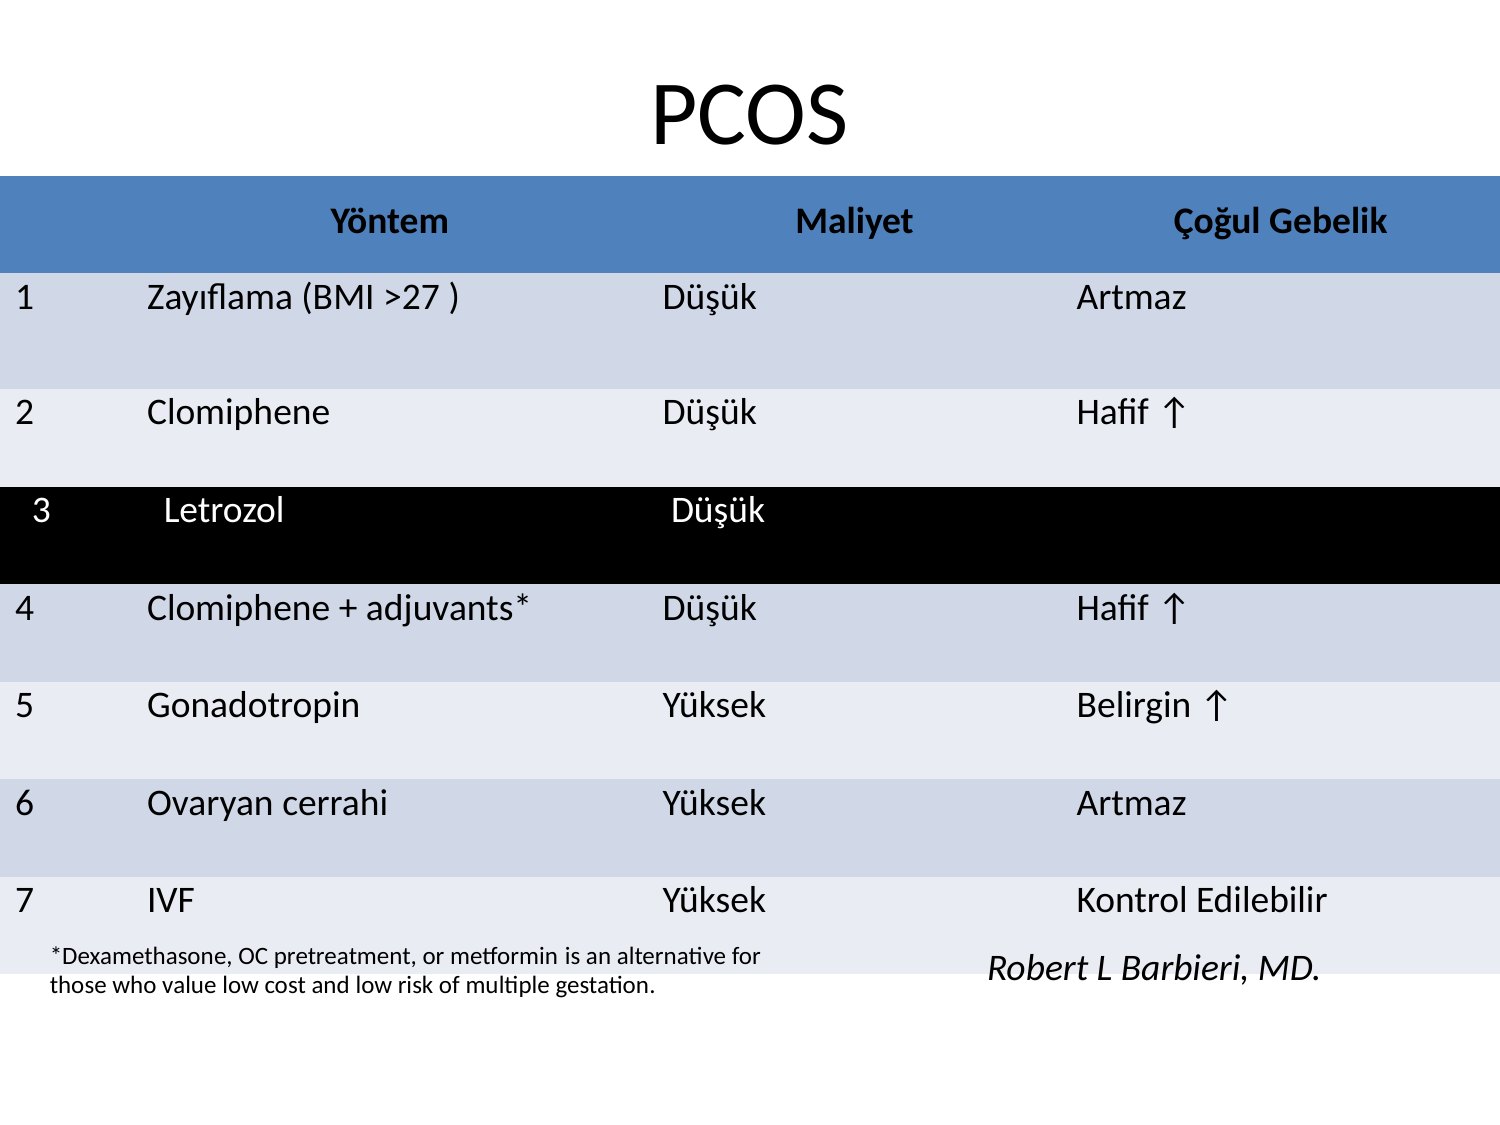

# PCOS
| | Yöntem | Maliyet | Çoğul Gebelik |
| --- | --- | --- | --- |
| 1 | Zayıflama (BMI >27 ) | Düşük | Artmaz |
| 2 | Clomiphene | Düşük | Hafif ↑ |
| 3 | Letrozol | Düşük | Minimal ↑ |
| 4 | Clomiphene + adjuvants\* | Düşük | Hafif ↑ |
| 5 | Gonadotropin | Yüksek | Belirgin ↑ |
| 6 | Ovaryan cerrahi | Yüksek | Artmaz |
| 7 | IVF | Yüksek | Kontrol Edilebilir |
*Dexamethasone, OC pretreatment, or metformin is an alternative for those who value low cost and low risk of multiple gestation.
Robert L Barbieri, MD.